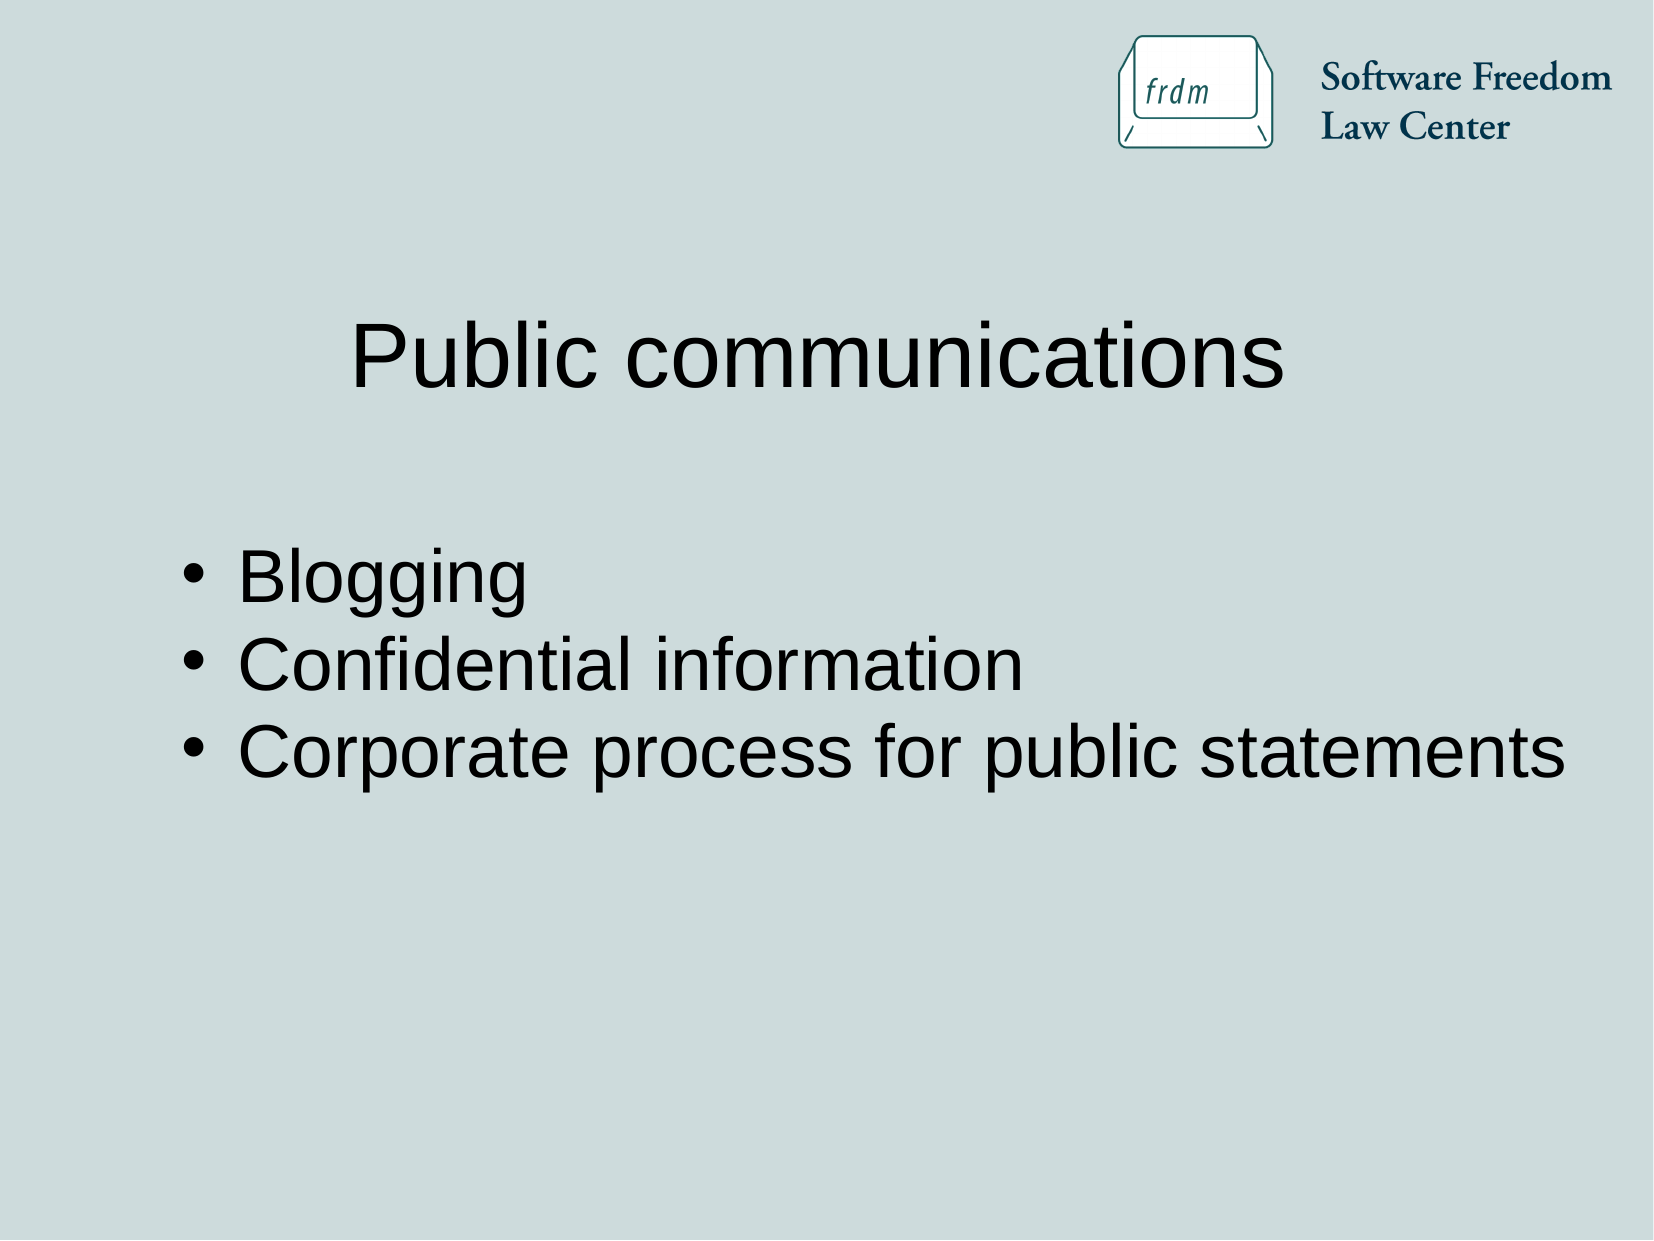

# Public communications
 Blogging
 Confidential information
 Corporate process for public statements